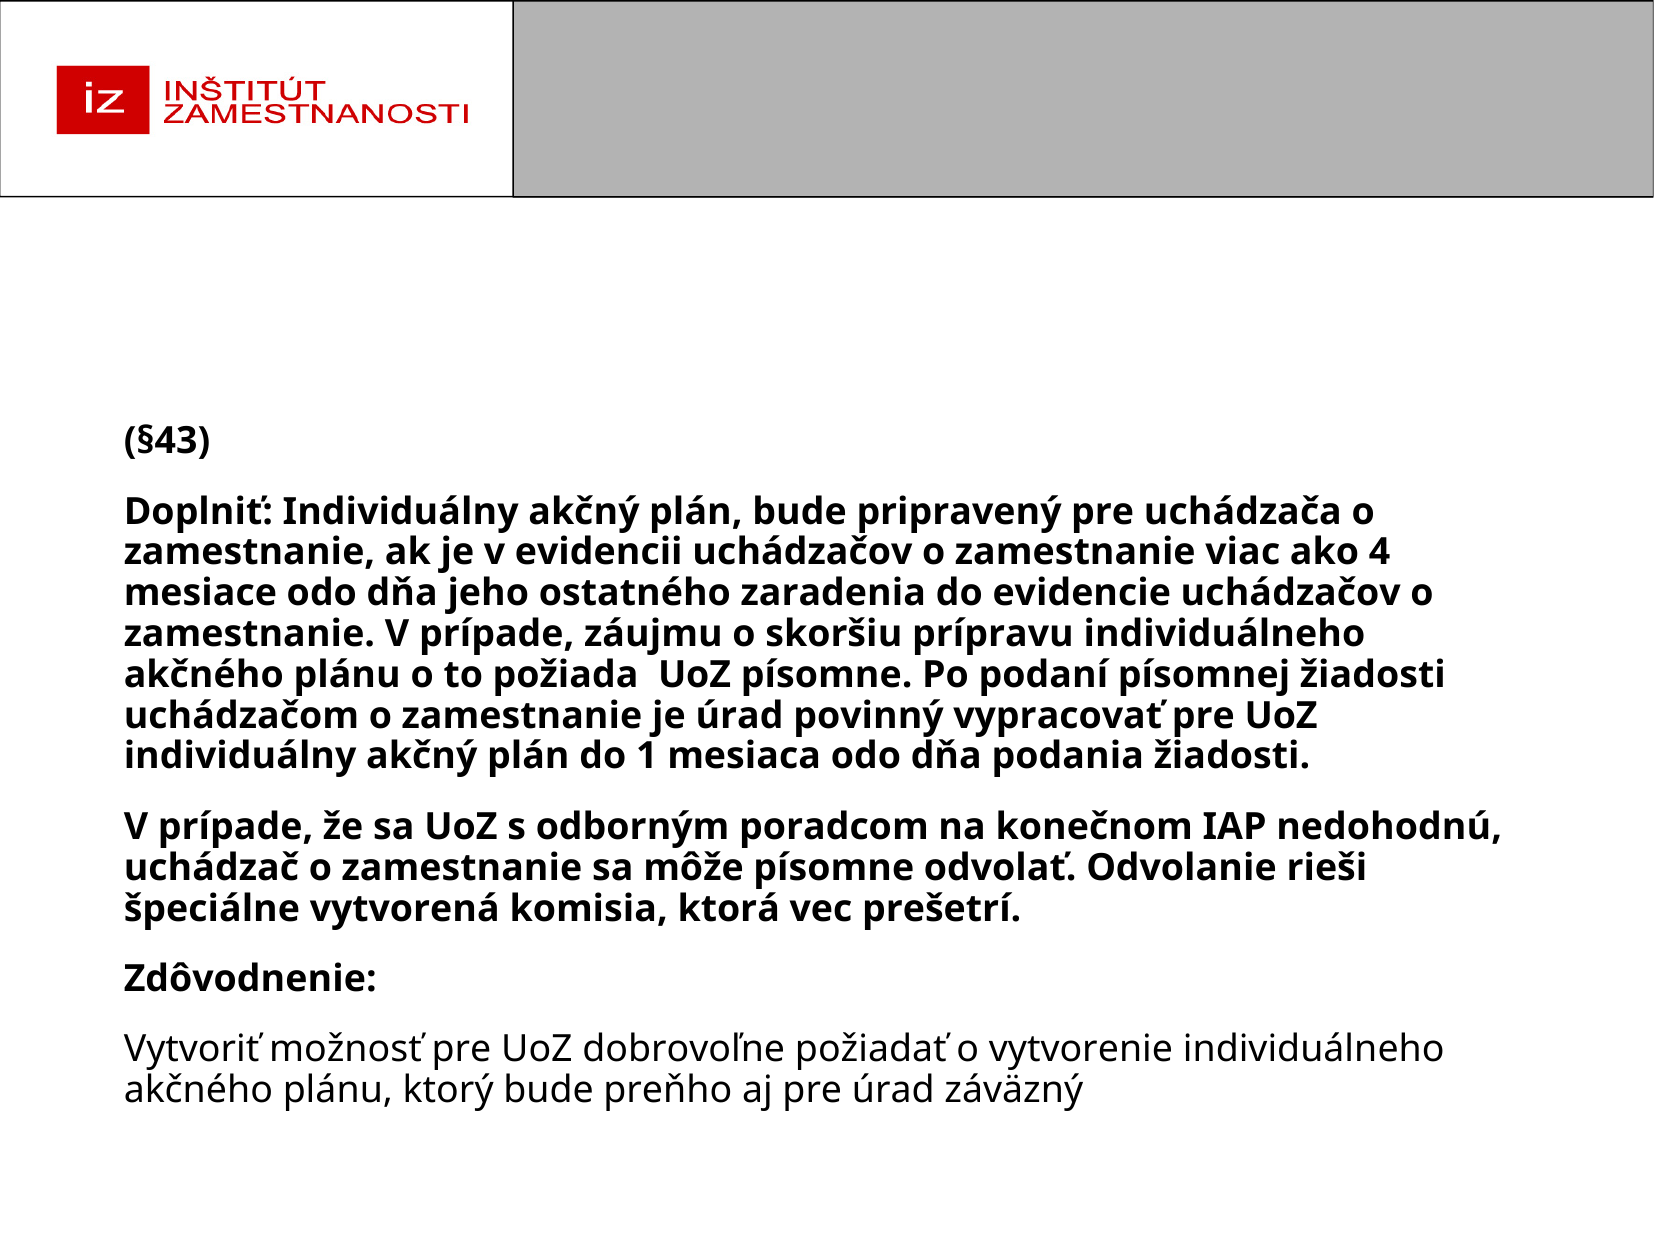

# (§43)
Doplniť: Individuálny akčný plán, bude pripravený pre uchádzača o zamestnanie, ak je v evidencii uchádzačov o zamestnanie viac ako 4 mesiace odo dňa jeho ostatného zaradenia do evidencie uchádzačov o zamestnanie. V prípade, záujmu o skoršiu prípravu individuálneho akčného plánu o to požiada UoZ písomne. Po podaní písomnej žiadosti uchádzačom o zamestnanie je úrad povinný vypracovať pre UoZ individuálny akčný plán do 1 mesiaca odo dňa podania žiadosti.
V prípade, že sa UoZ s odborným poradcom na konečnom IAP nedohodnú, uchádzač o zamestnanie sa môže písomne odvolať. Odvolanie rieši špeciálne vytvorená komisia, ktorá vec prešetrí.
Zdôvodnenie:
Vytvoriť možnosť pre UoZ dobrovoľne požiadať o vytvorenie individuálneho akčného plánu, ktorý bude preňho aj pre úrad záväzný